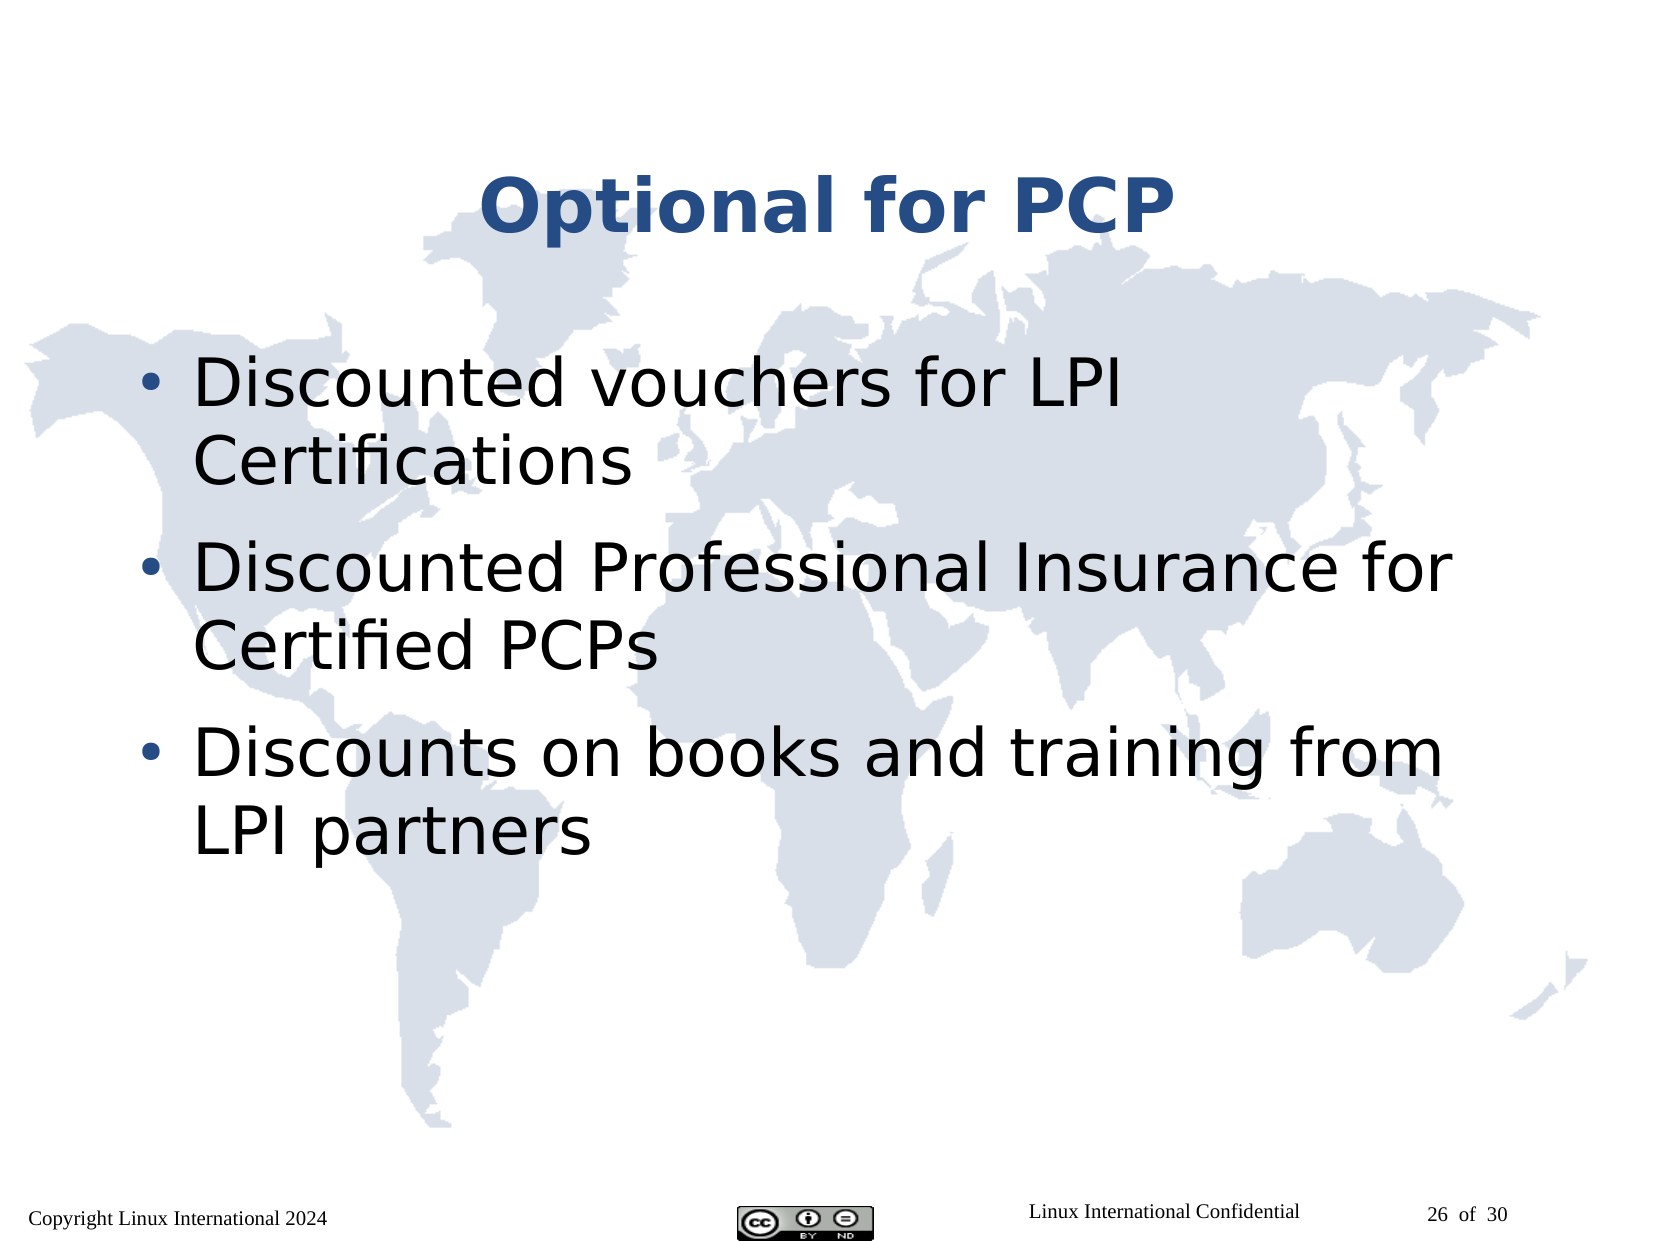

# Optional for PCP
Discounted vouchers for LPI Certifications
Discounted Professional Insurance for Certified PCPs
Discounts on books and training from LPI partners